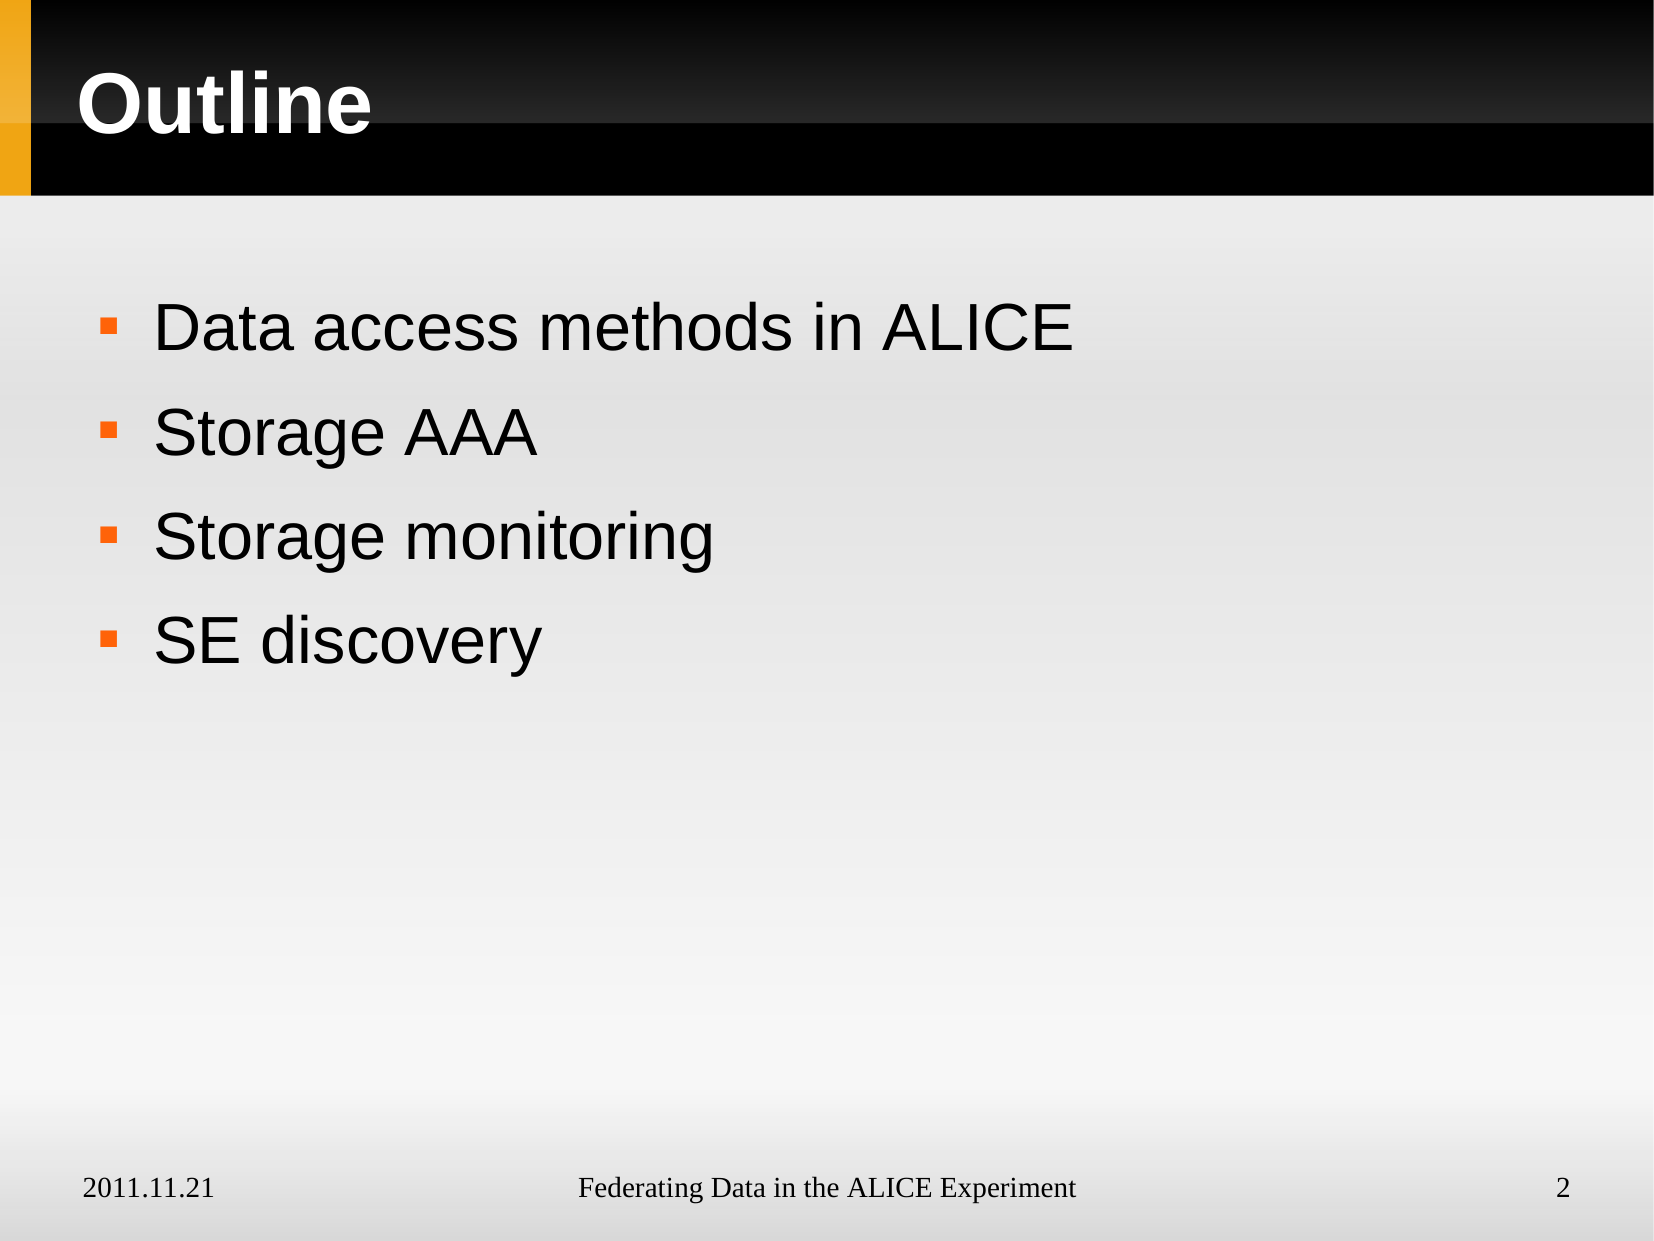

# Outline
Data access methods in ALICE
Storage AAA
Storage monitoring
SE discovery
2011.11.21
Federating Data in the ALICE Experiment
2